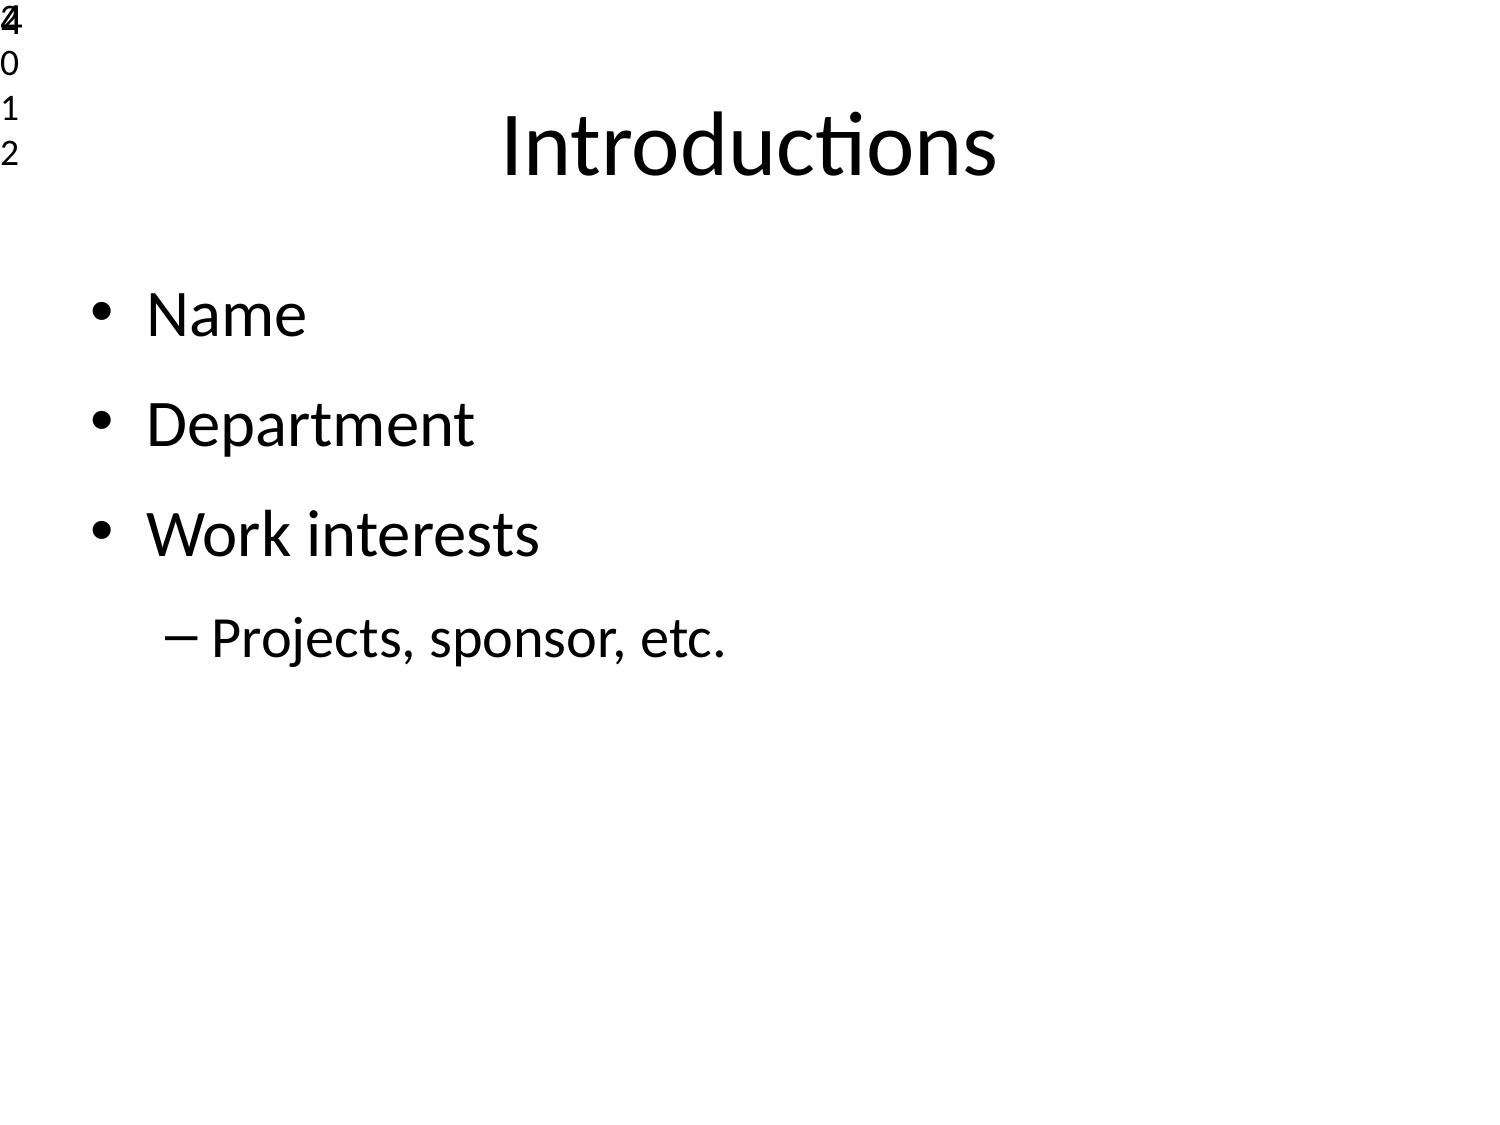

2012
4
# Introductions
Name
Department
Work interests
Projects, sponsor, etc.